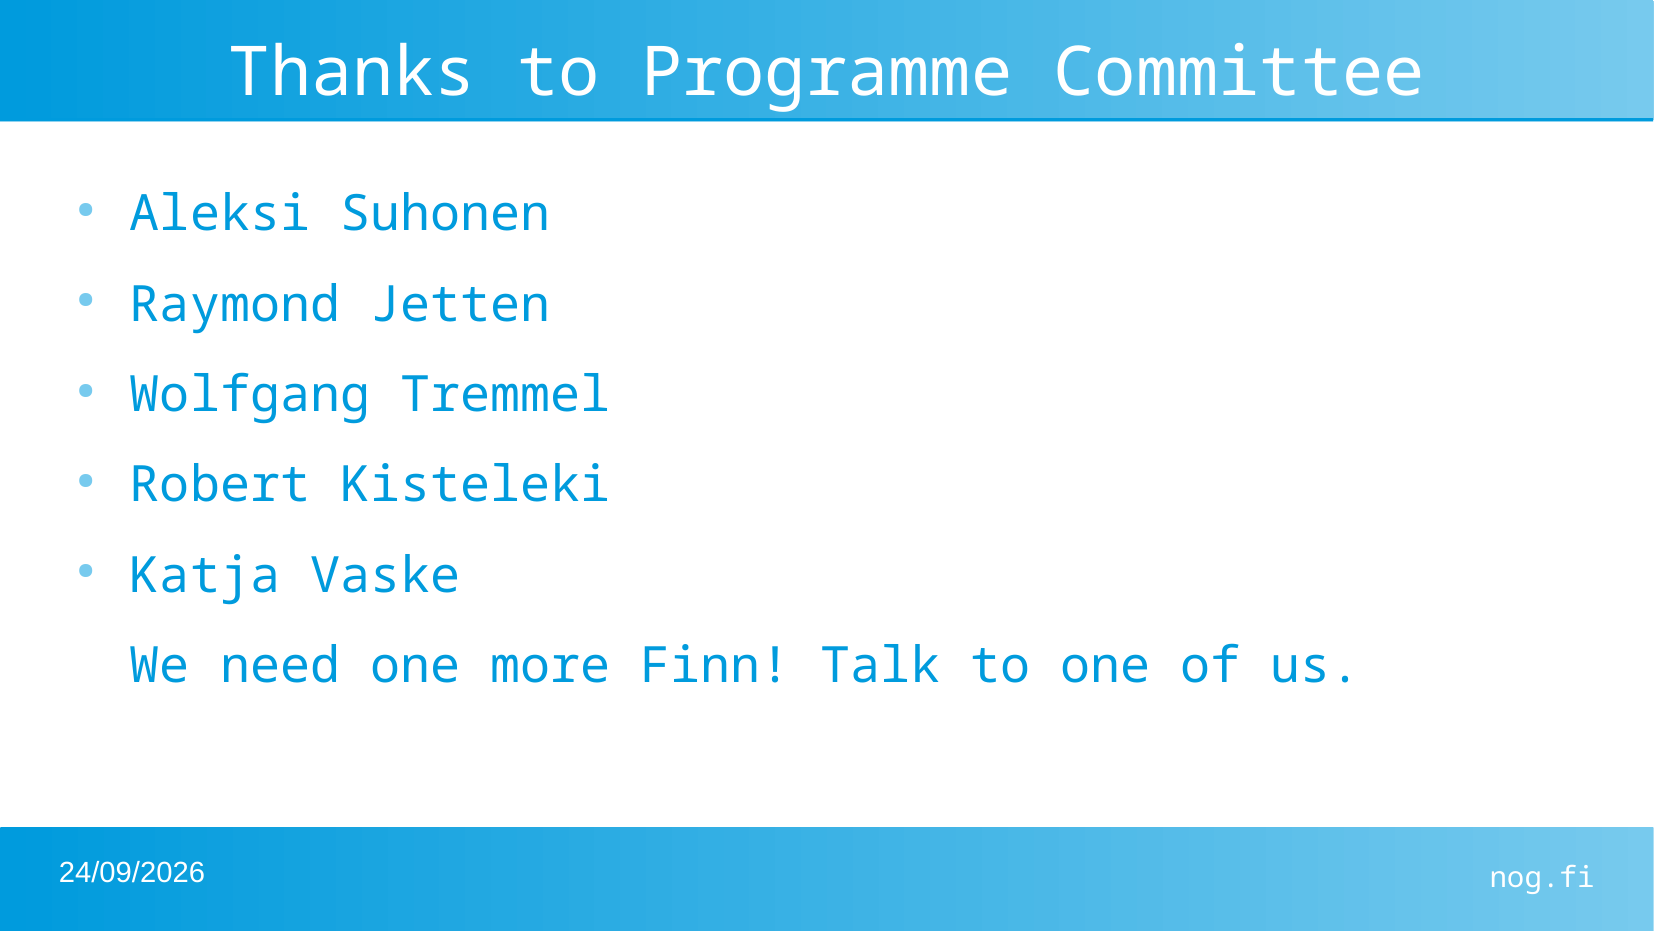

# Thanks to Programme Committee
Aleksi Suhonen
Raymond Jetten
Wolfgang Tremmel
Robert Kisteleki
Katja Vaske
We need one more Finn! Talk to one of us.
14